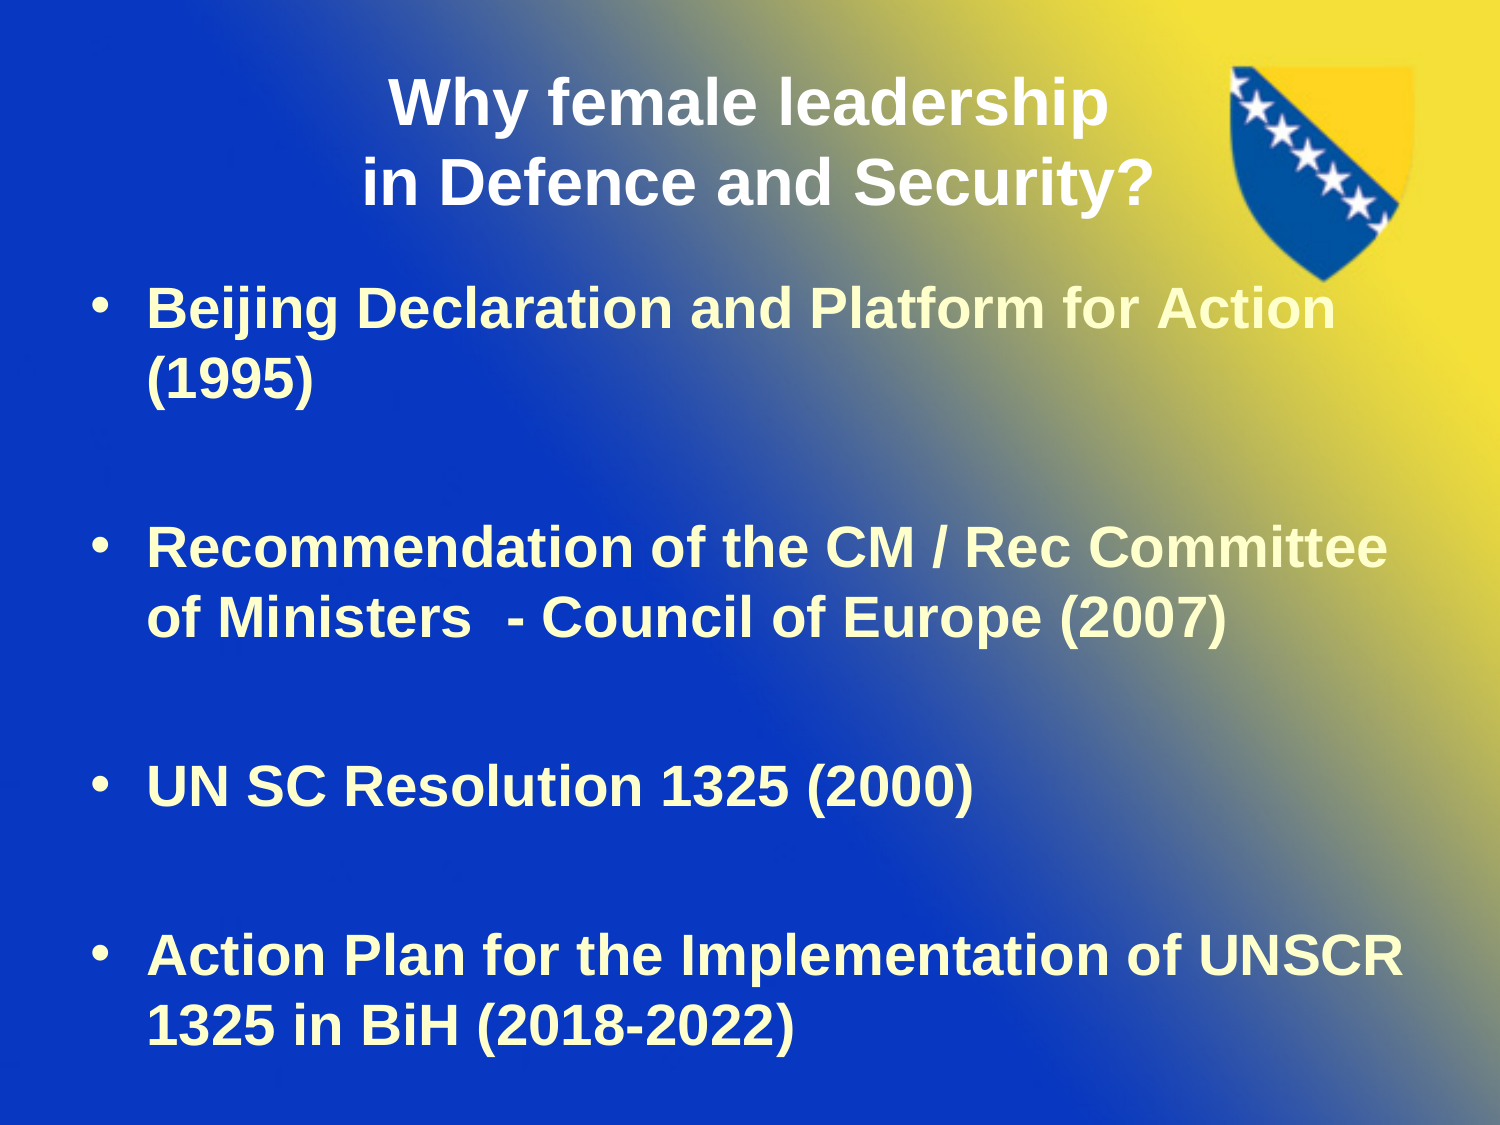

# Why female leadership in Defence and Security?
Beijing Declaration and Platform for Action (1995)
Recommendation of the CM / Rec Committee of Ministers - Council of Europe (2007)
UN SC Resolution 1325 (2000)
Action Plan for the Implementation of UNSCR 1325 in BiH (2018-2022)